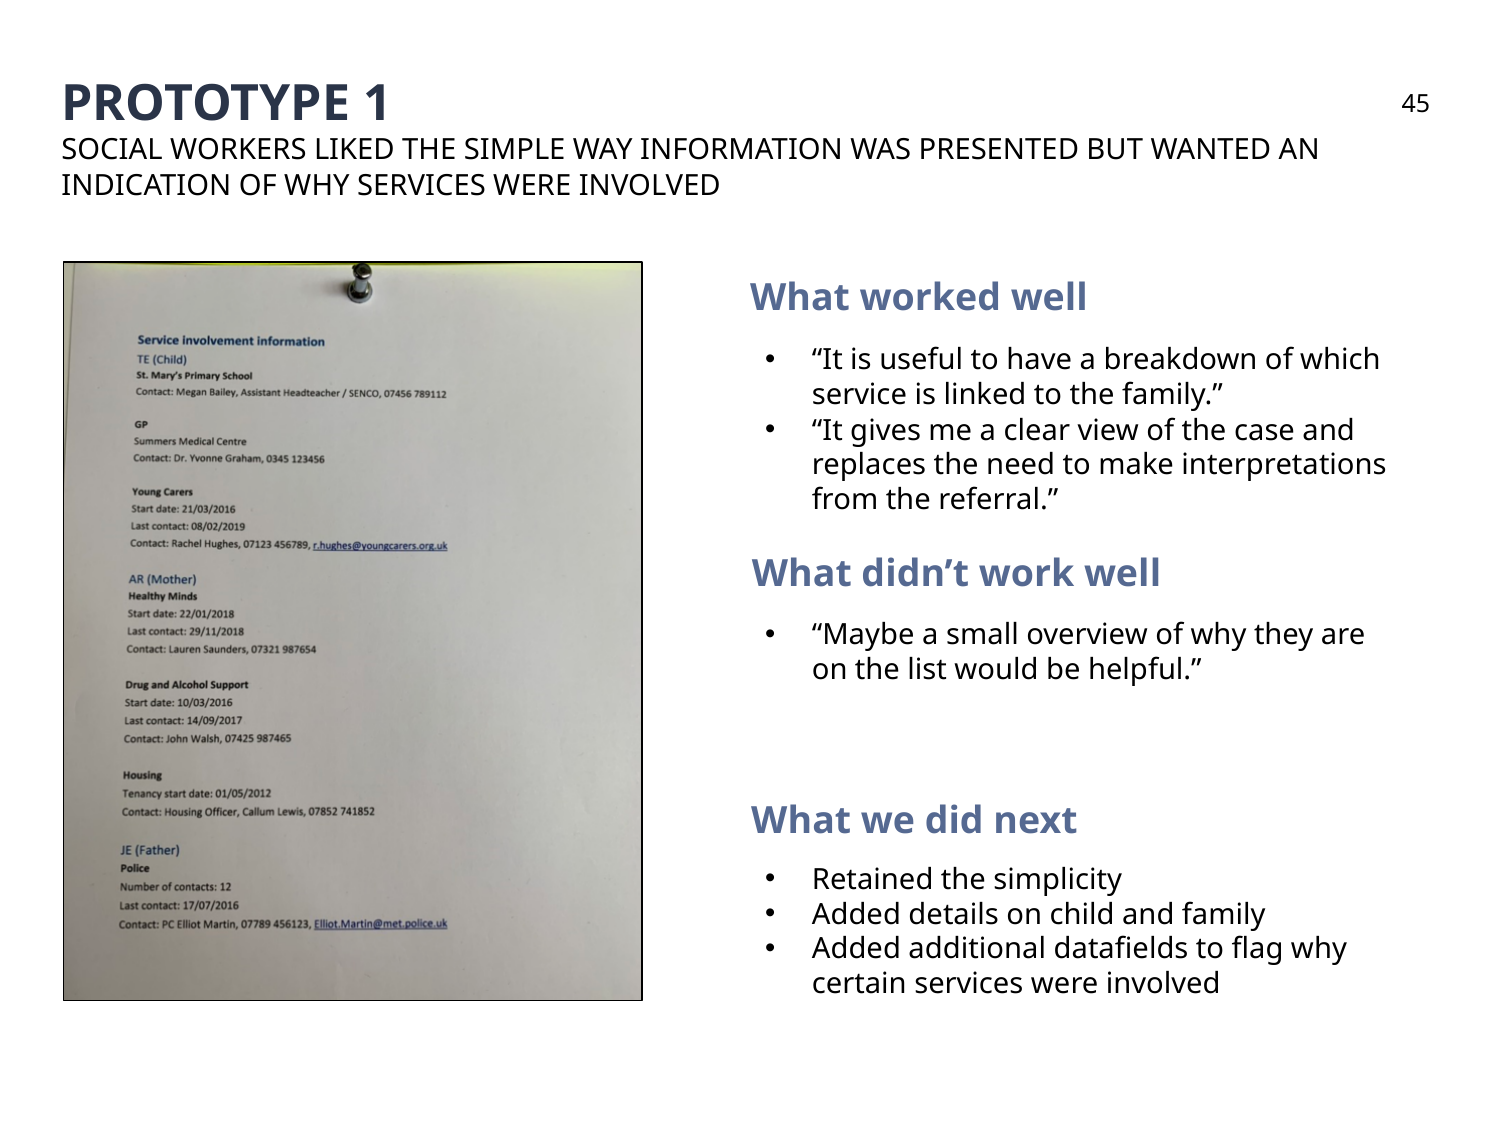

# PROTOTYPE 1 SOCIAL WORKERS LIKED THE SIMPLE WAY INFORMATION WAS PRESENTED BUT WANTED AN INDICATION OF WHY SERVICES WERE INVOLVED
What worked well
“It is useful to have a breakdown of which service is linked to the family.”
“It gives me a clear view of the case and replaces the need to make interpretations from the referral.”
What didn’t work well
“Maybe a small overview of why they are on the list would be helpful.”
What we did next
Retained the simplicity
Added details on child and family
Added additional datafields to flag why certain services were involved